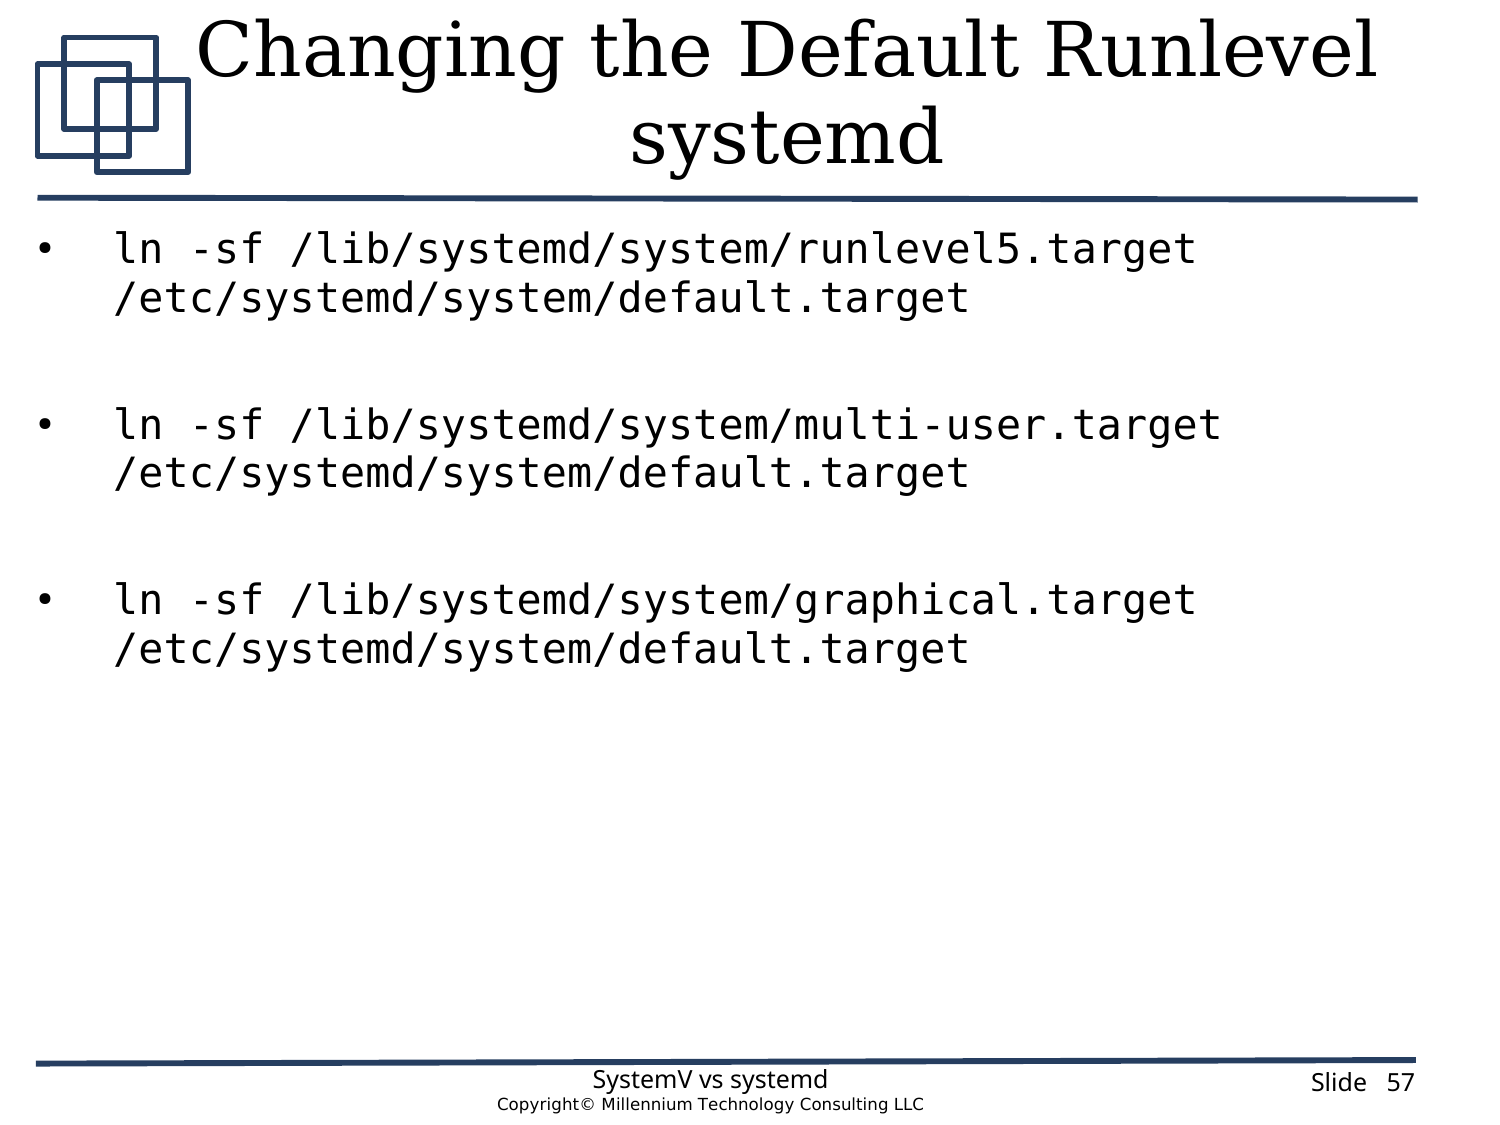

# Changing the Default Runlevel systemd
ln -sf /lib/systemd/system/runlevel5.target /etc/systemd/system/default.target
ln -sf /lib/systemd/system/multi-user.target /etc/systemd/system/default.target
ln -sf /lib/systemd/system/graphical.target /etc/systemd/system/default.target